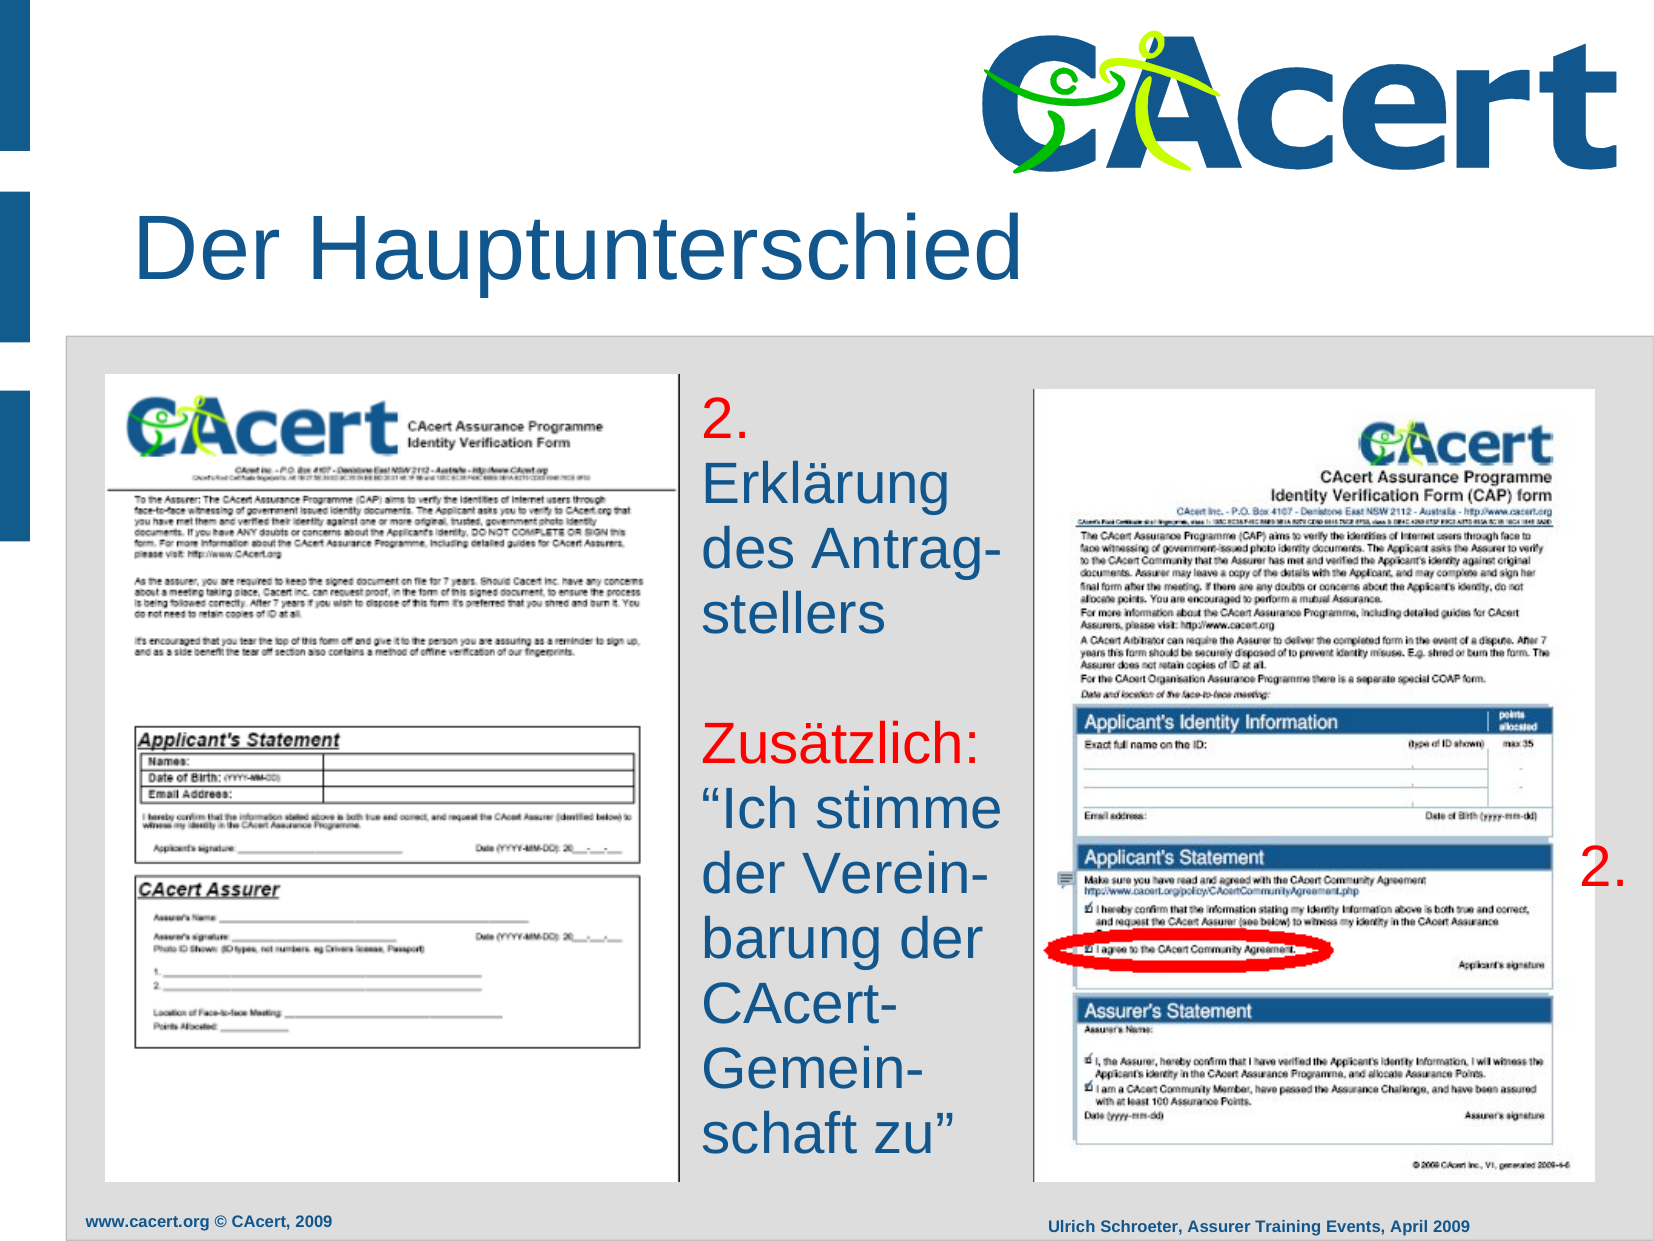

Der Hauptunterschied
2.
Erklärung
des Antrag-
stellers
Zusätzlich:
“Ich stimme
der Verein-
barung der
CAcert-
Gemein-
schaft zu”
2.